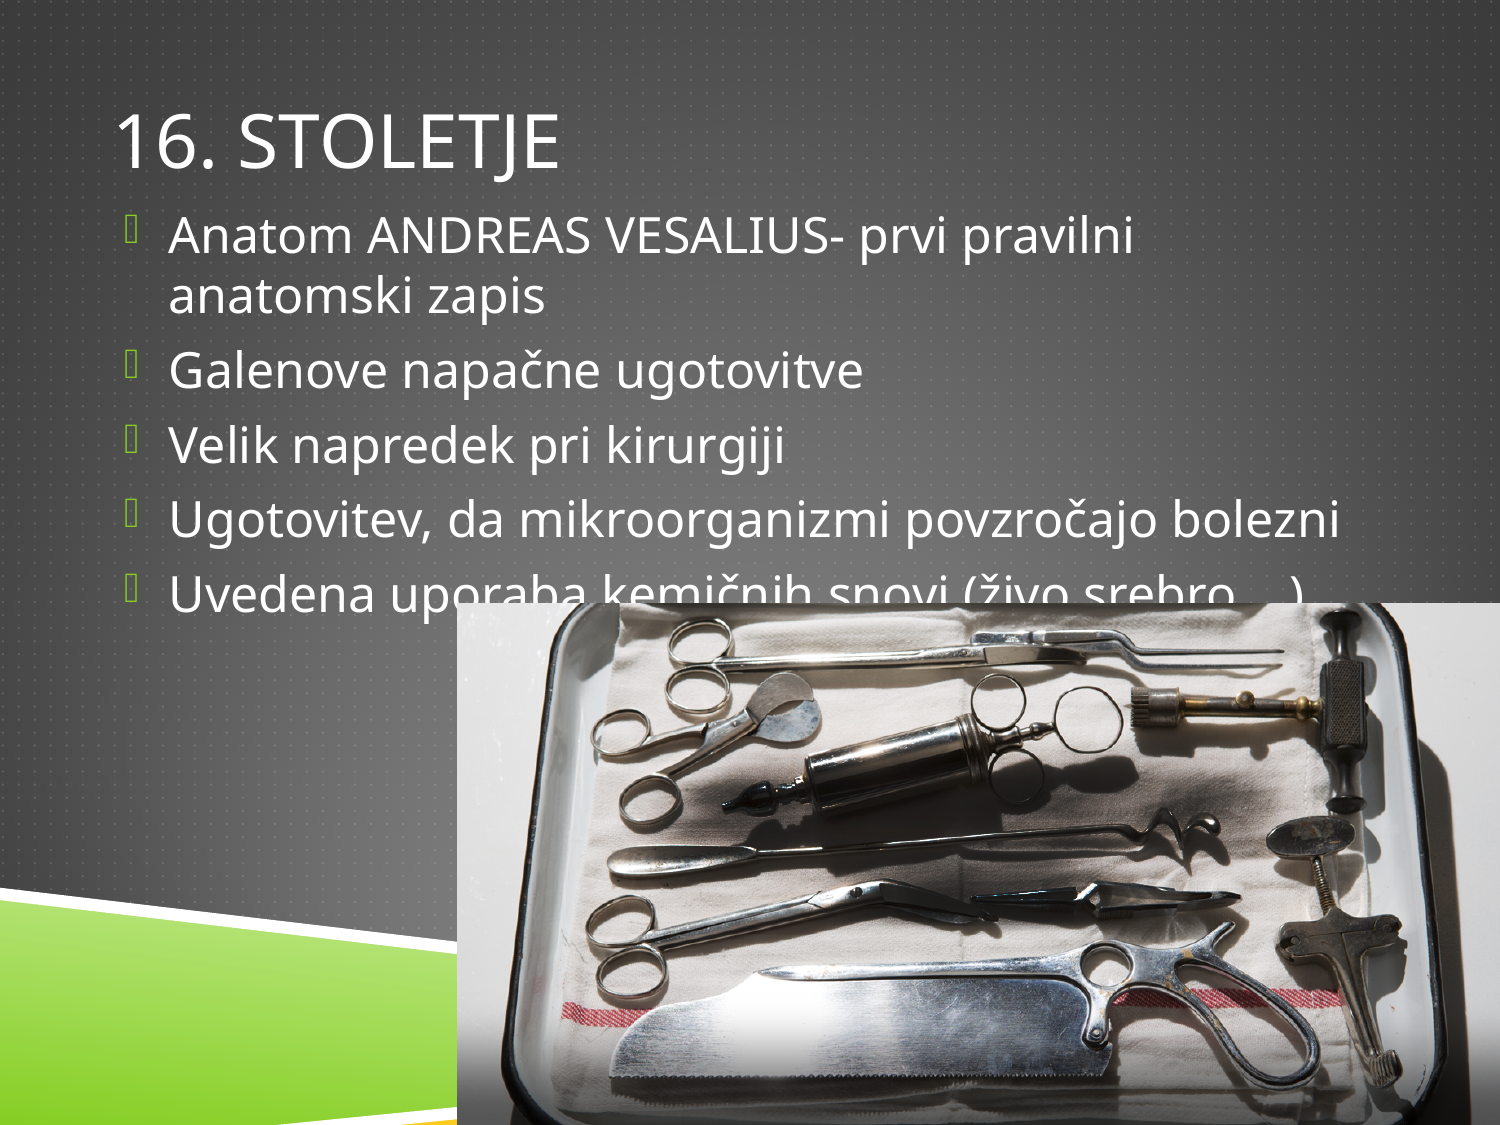

# 16. STOLETJE
Anatom ANDREAS VESALIUS- prvi pravilni anatomski zapis
Galenove napačne ugotovitve
Velik napredek pri kirurgiji
Ugotovitev, da mikroorganizmi povzročajo bolezni
Uvedena uporaba kemičnih snovi (živo srebro ...)